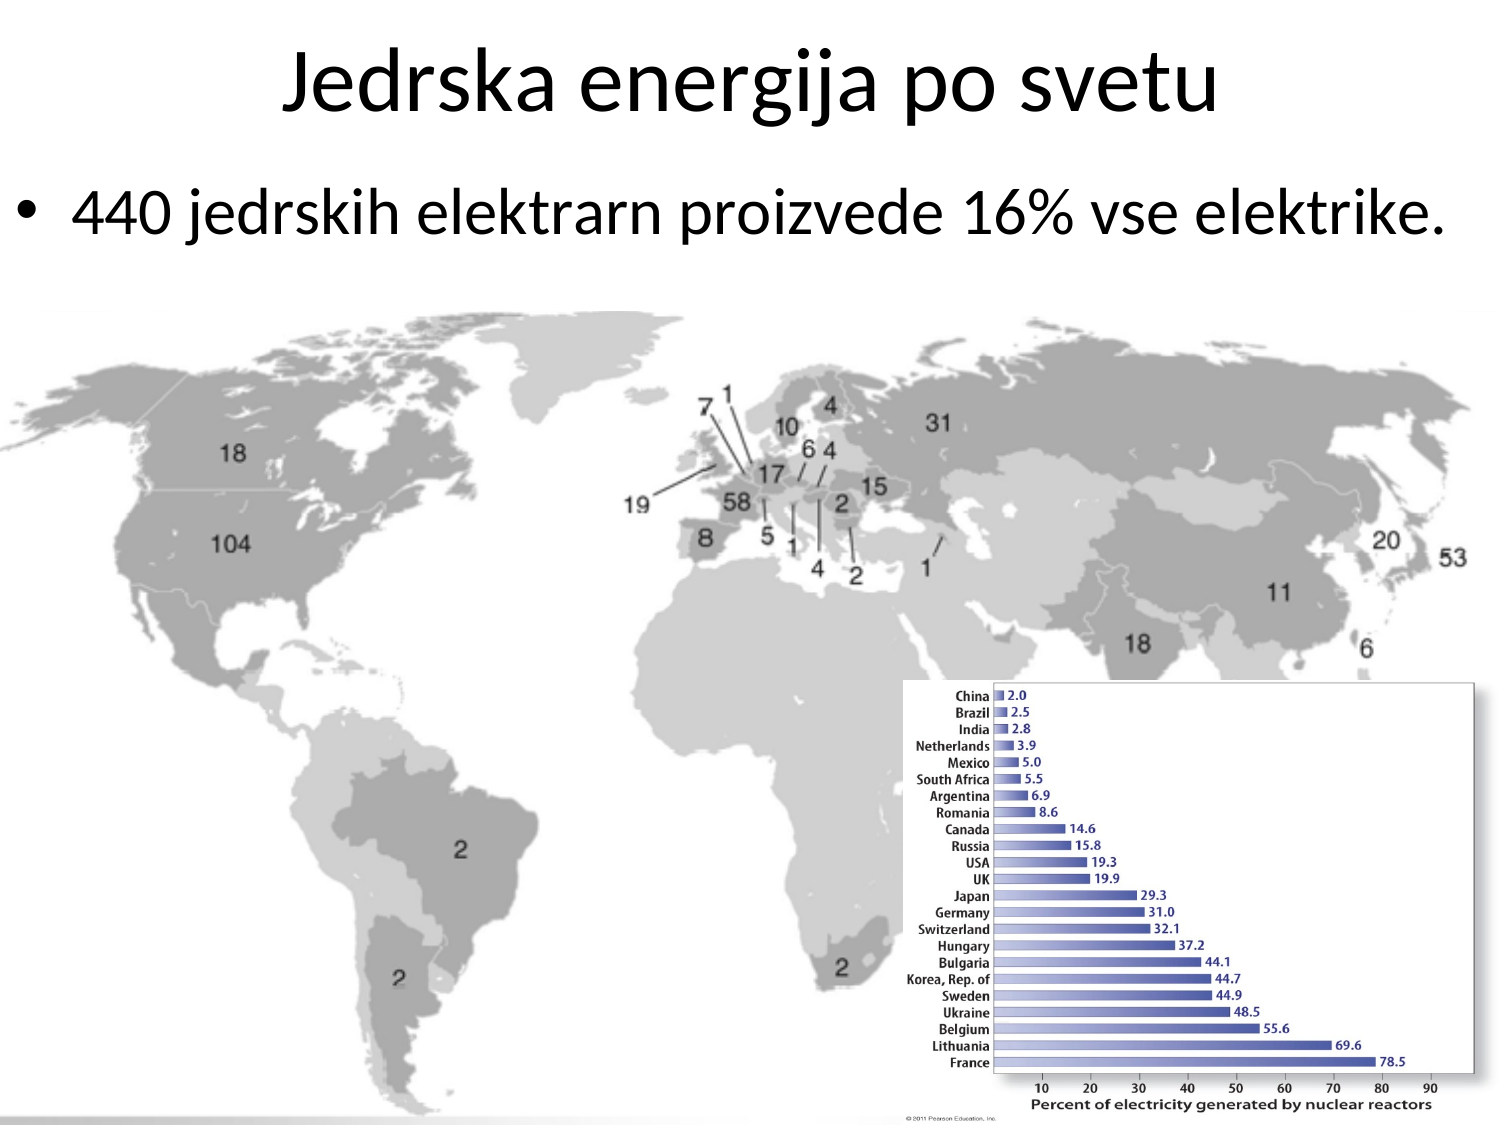

Jedrska energija po svetu
440 jedrskih elektrarn proizvede 16% vse elektrike.